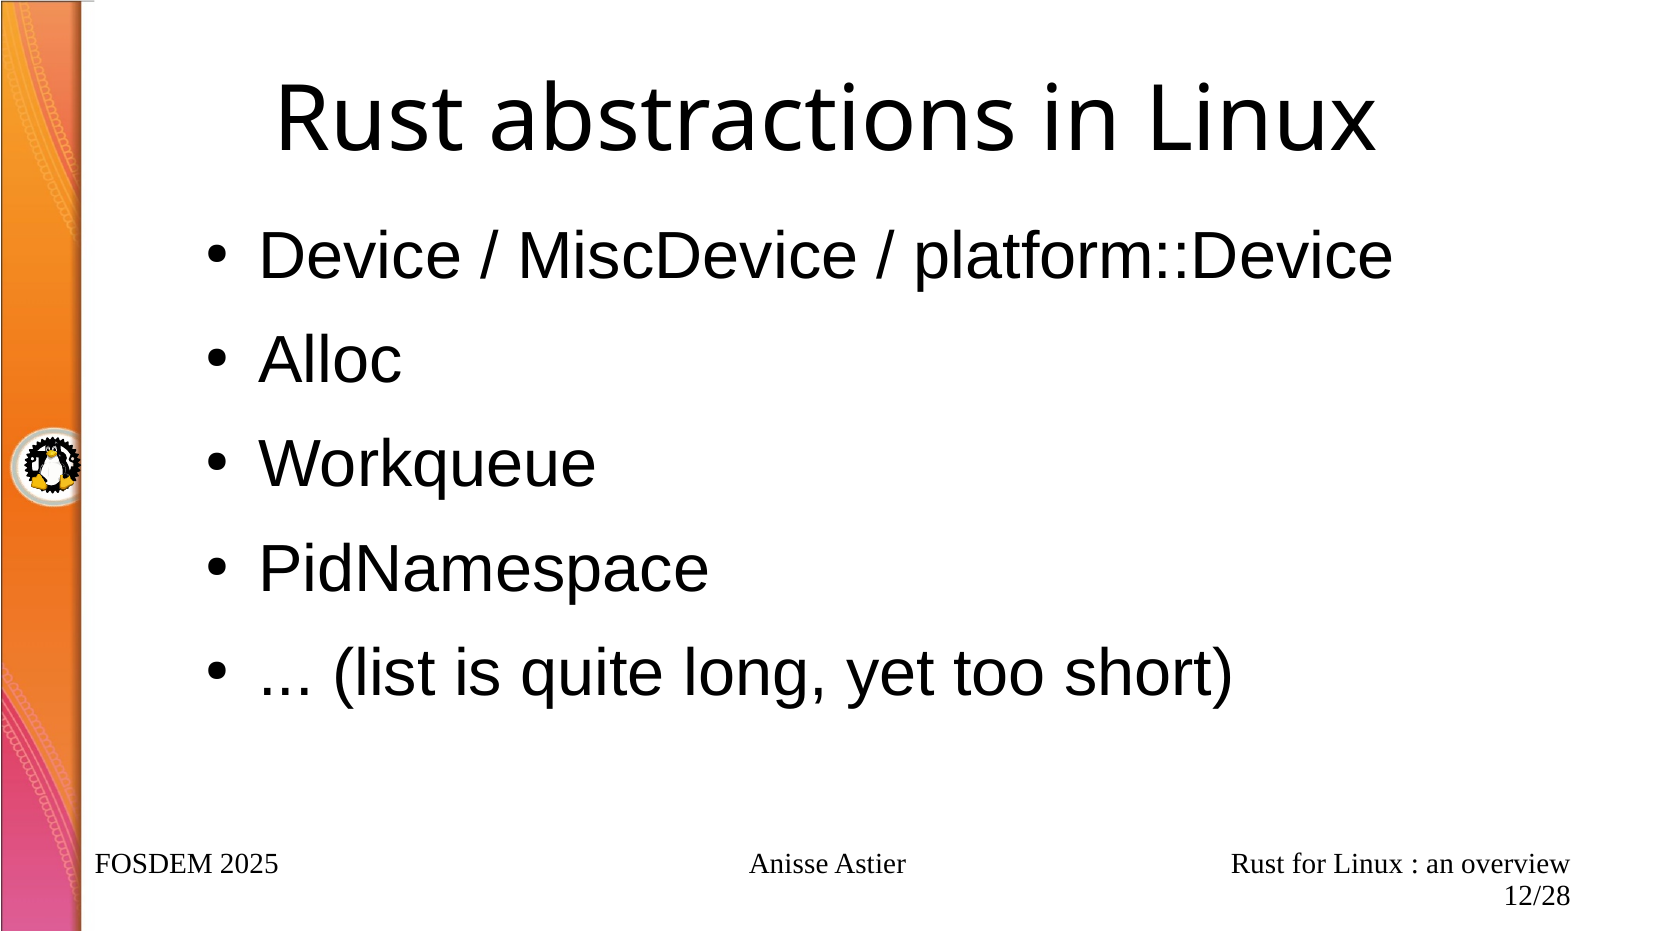

# Rust abstractions in Linux
Device / MiscDevice / platform::Device
Alloc
Workqueue
PidNamespace
... (list is quite long, yet too short)
12